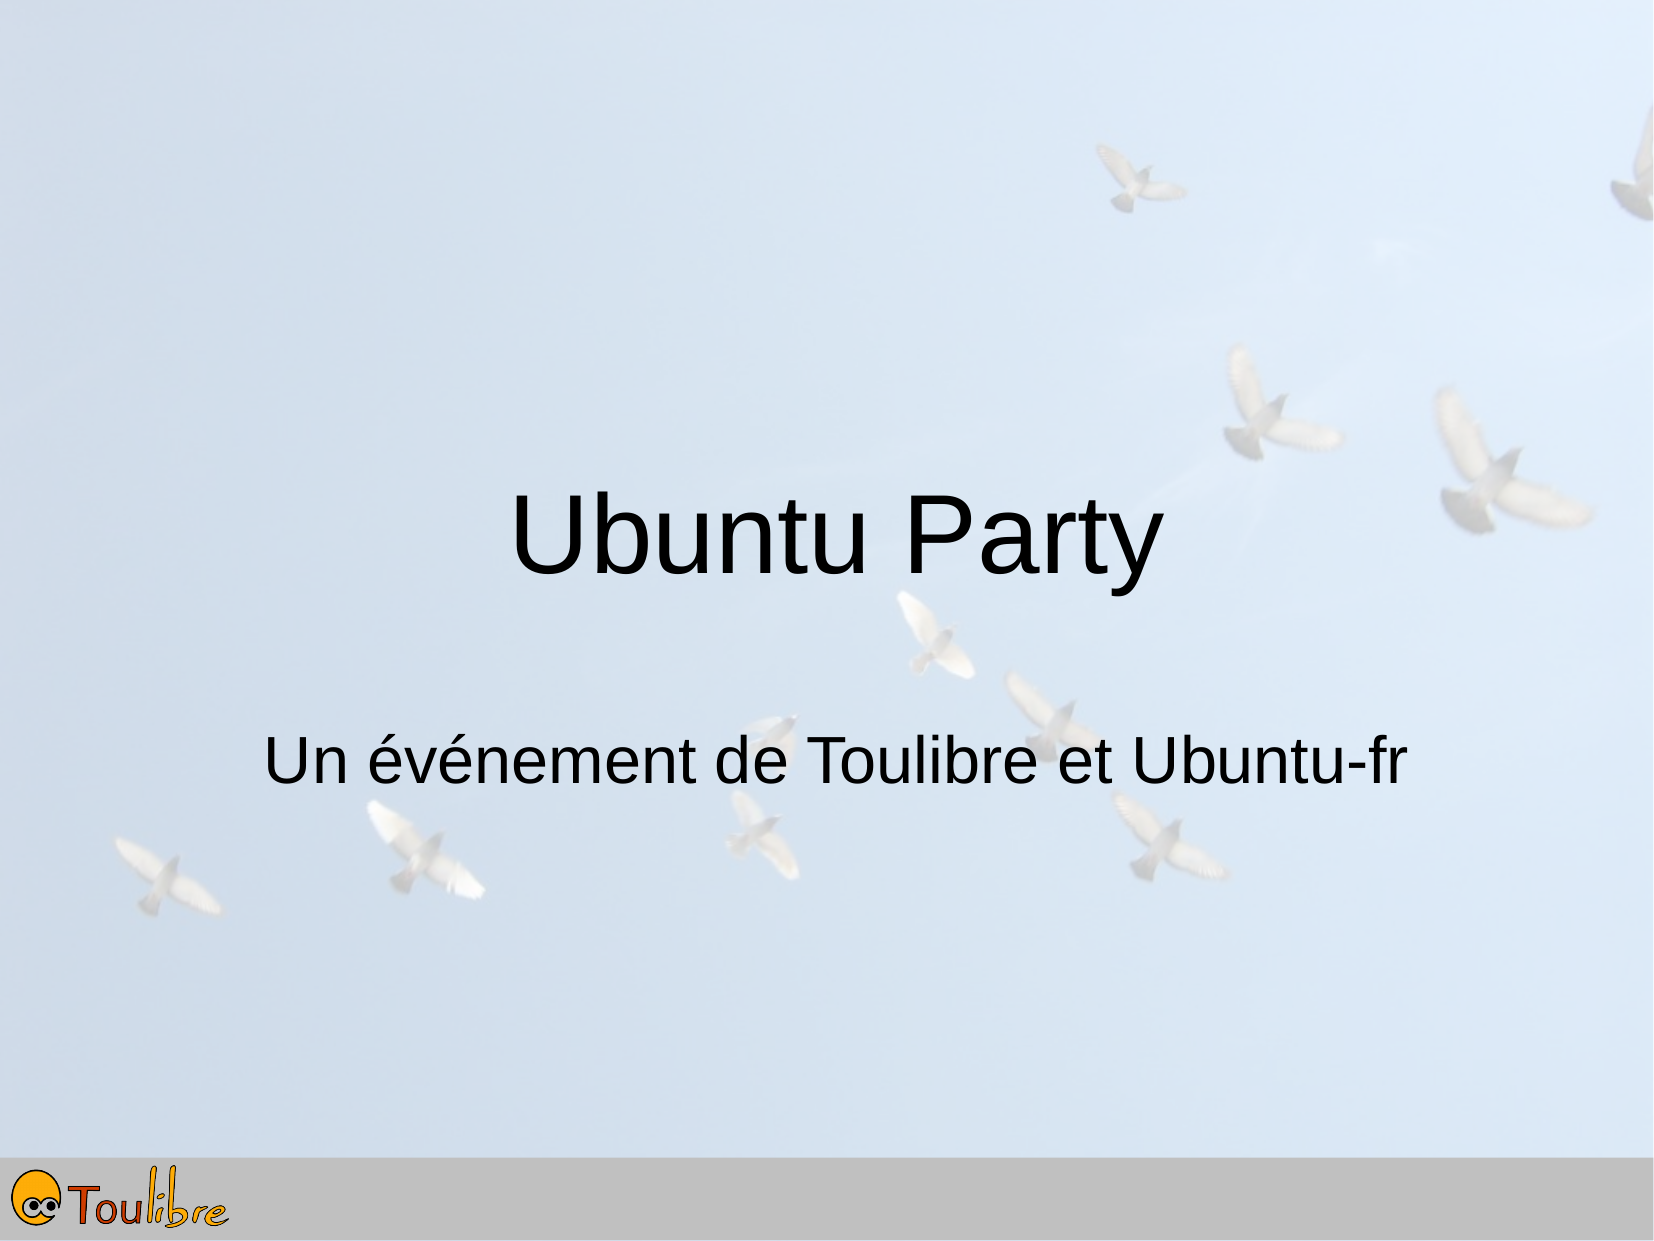

# Ubuntu Party
Un événement de Toulibre et Ubuntu-fr